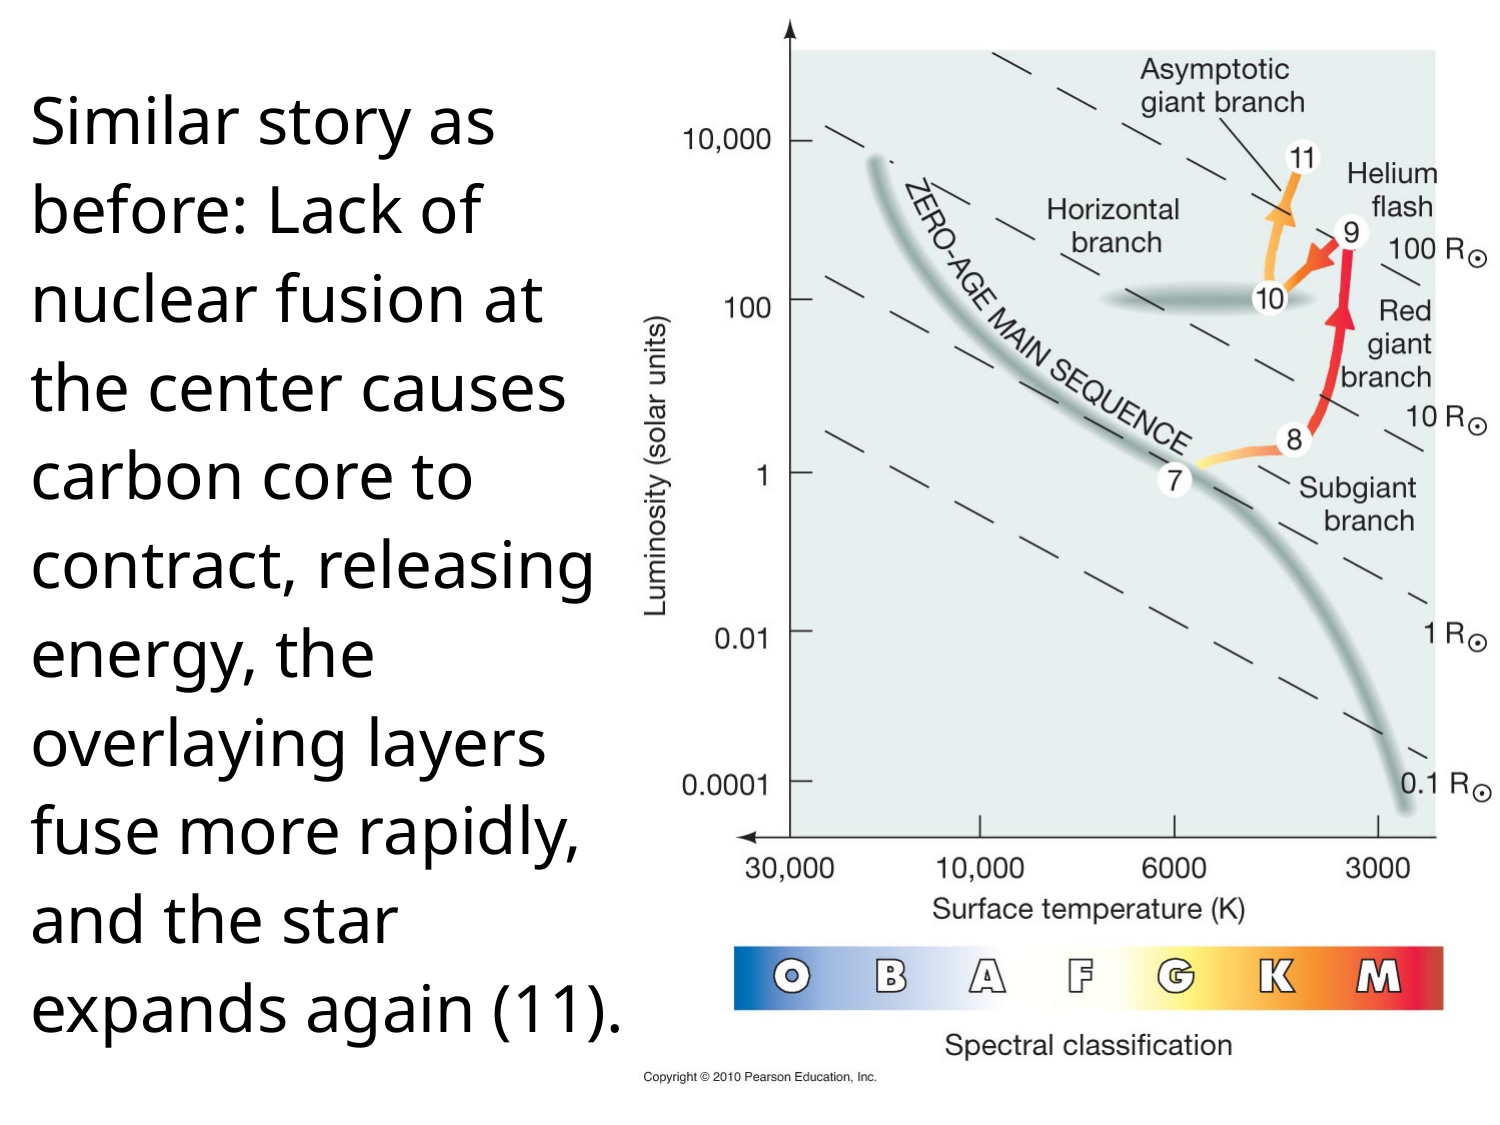

# Similar story as before: Lack of nuclear fusion at the center causes carbon core to contract, releasing energy, the overlaying layers fuse more rapidly, and the star expands again (11).